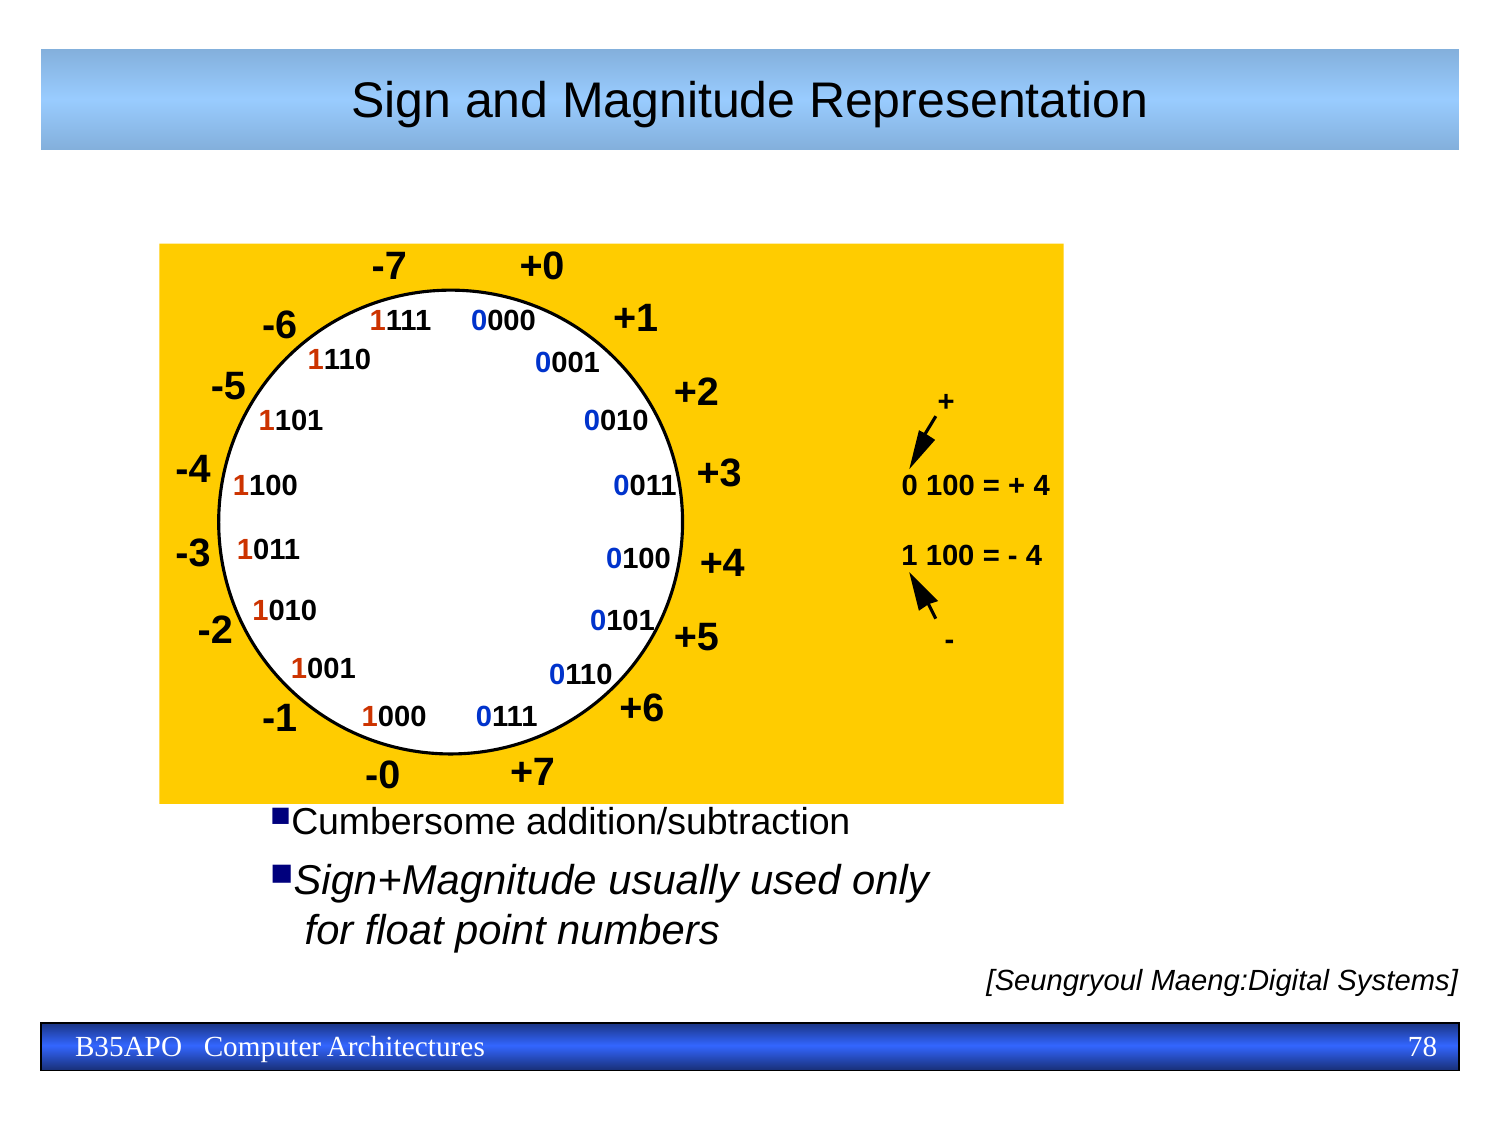

# Sign and Magnitude Representation
-7
+0
+1
-6
1111
0000
1110
0001
-5
+2
+
1101
0010
-4
+3
1100
0011
0 100 = + 4
-3
1011
+4
1 100 = - 4
0100
1010
0101
-2
+5
-
1001
0110
+6
-1
1000
0111
+7
-0
Cumbersome addition/subtraction
Sign+Magnitude usually used only
 for float point numbers
[Seungryoul Maeng:Digital Systems]
B35APO Computer Architectures
78